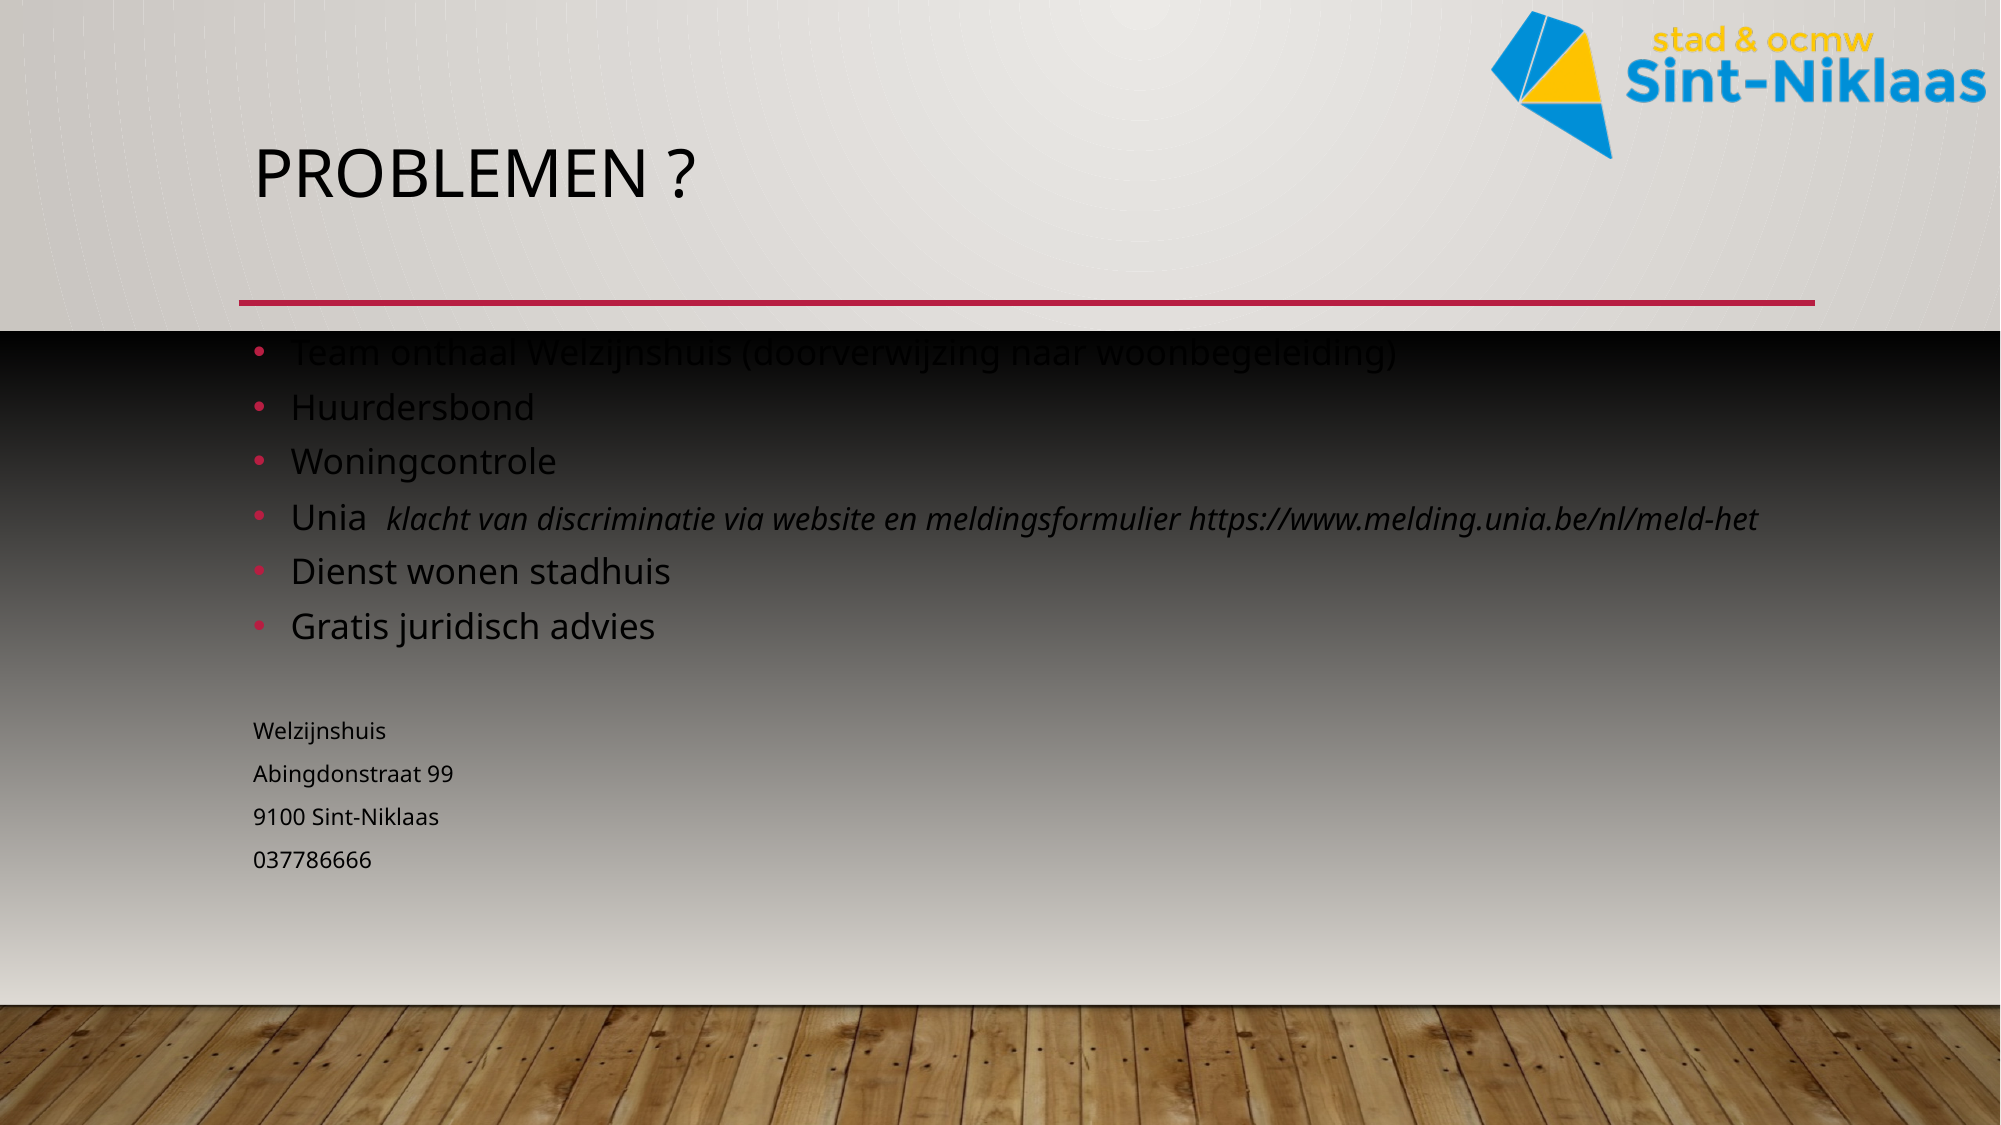

# Problemen ?
Team onthaal Welzijnshuis (doorverwijzing naar woonbegeleiding)
Huurdersbond
Woningcontrole
Unia klacht van discriminatie via website en meldingsformulier https://www.melding.unia.be/nl/meld-het
Dienst wonen stadhuis
Gratis juridisch advies
Welzijnshuis
Abingdonstraat 99
9100 Sint-Niklaas
037786666